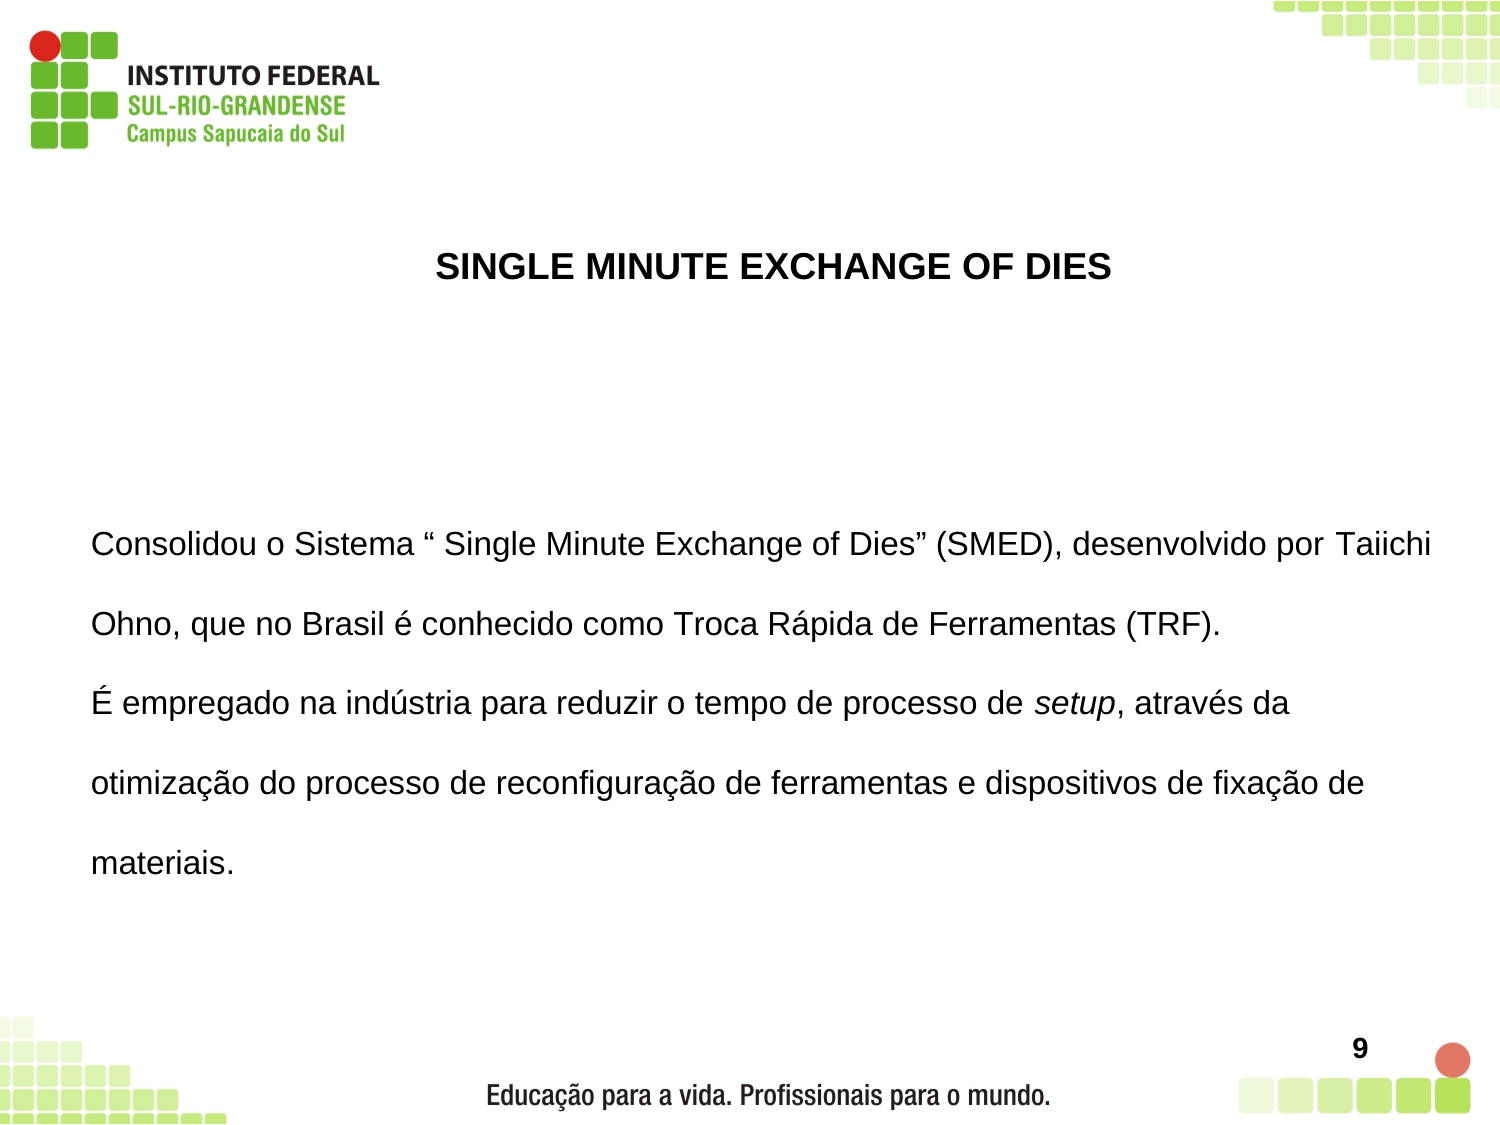

SINGLE MINUTE EXCHANGE OF DIES
Consolidou o Sistema “ Single Minute Exchange of Dies” (SMED), desenvolvido por Taiichi Ohno, que no Brasil é conhecido como Troca Rápida de Ferramentas (TRF).
É empregado na indústria para reduzir o tempo de processo de setup, através da otimização do processo de reconfiguração de ferramentas e dispositivos de fixação de materiais.